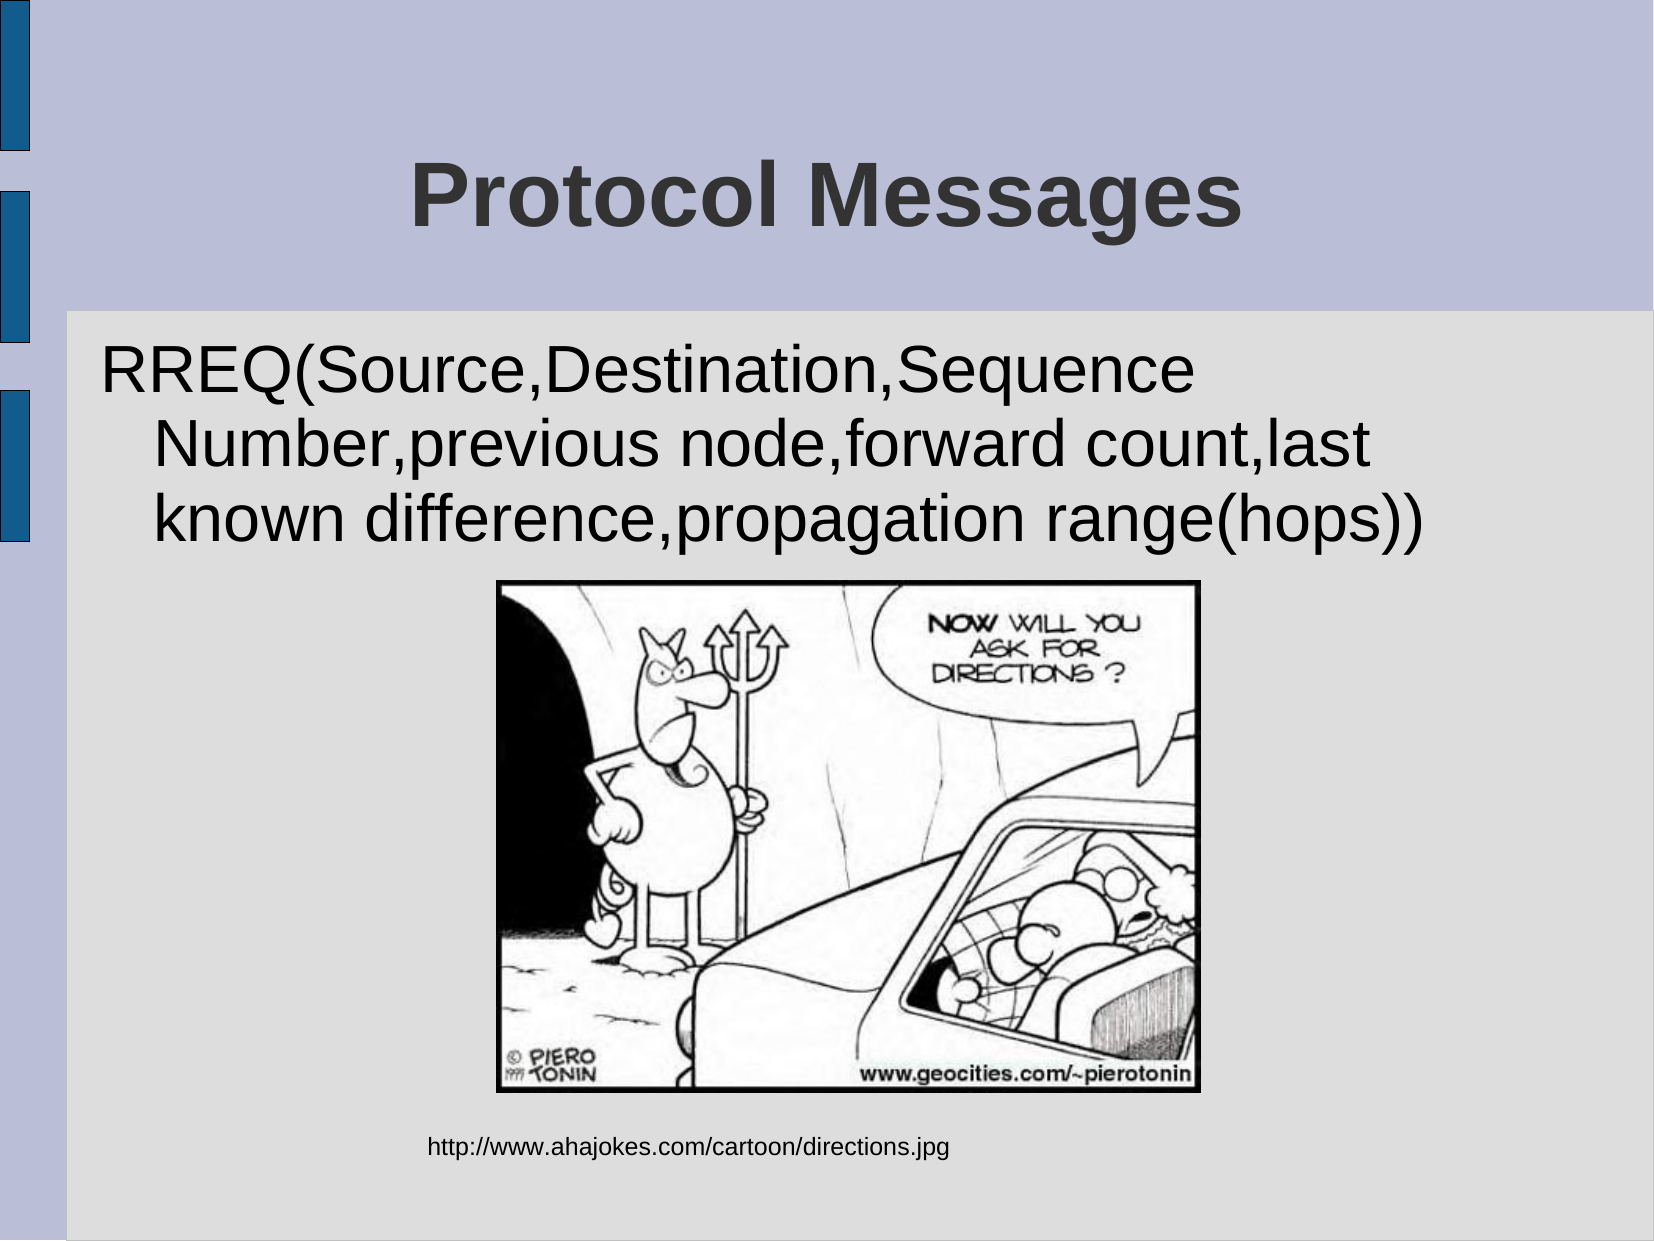

# Protocol Messages
RREQ(Source,Destination,Sequence Number,previous node,forward count,last known difference,propagation range(hops))
http://www.ahajokes.com/cartoon/directions.jpg